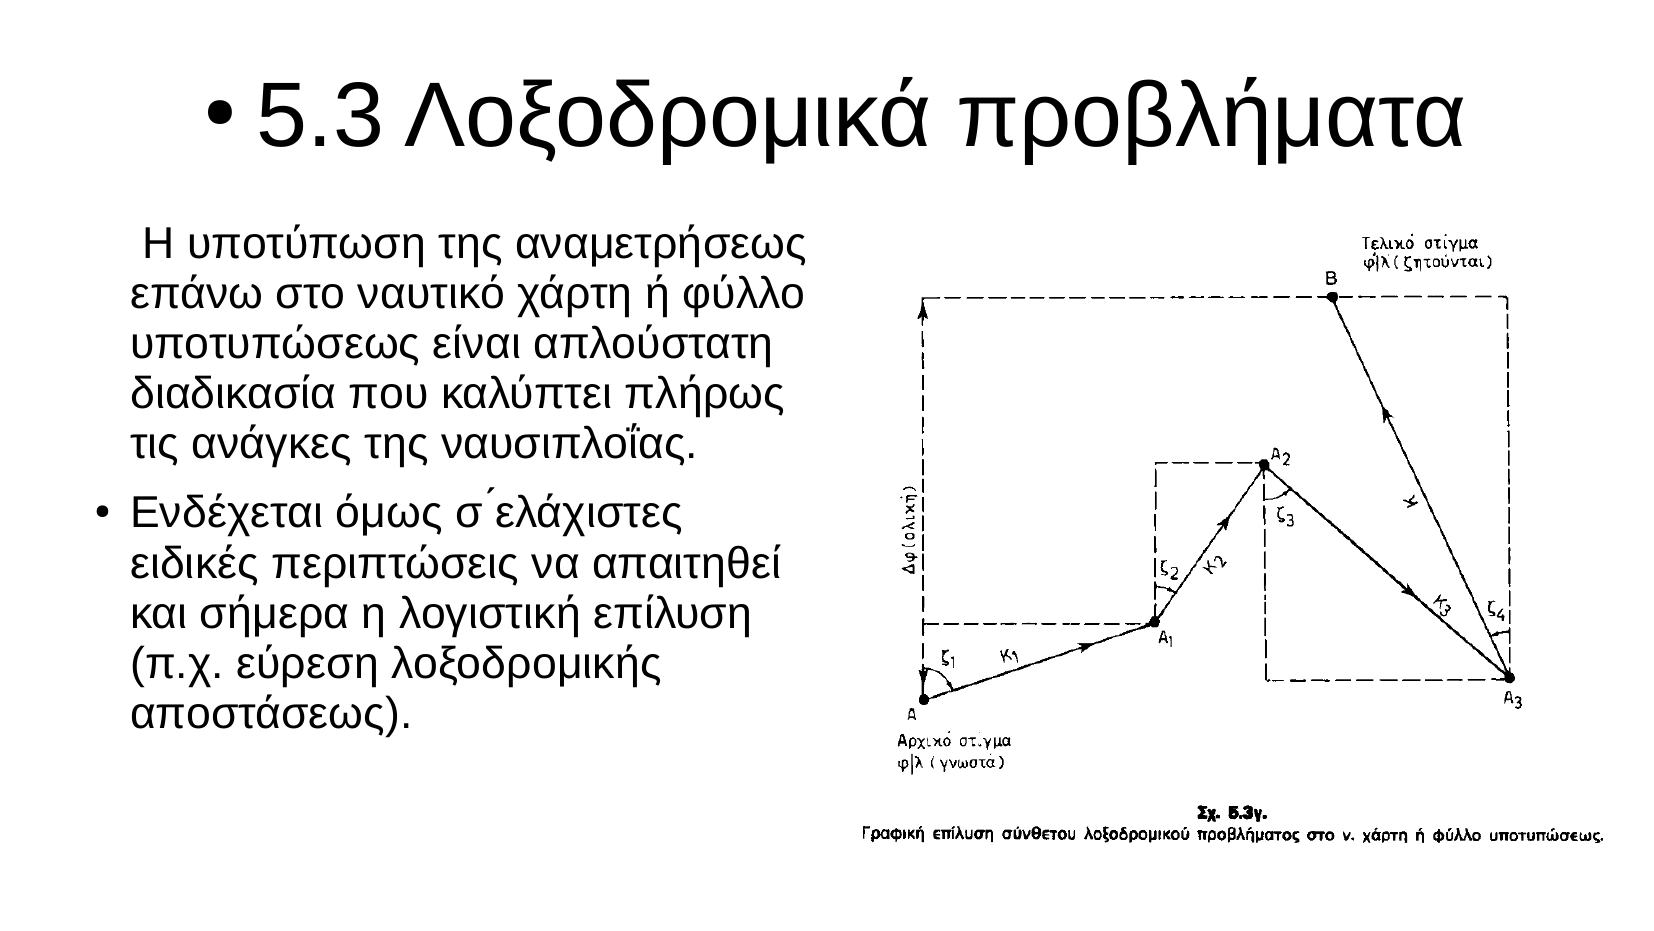

# 5.3 Λοξοδρομικά προβλήματα
 Η υποτύπωση της αναμετρήσεως επάνω στο ναυτικό χάρτη ή φύλλο υποτυπώσεως είναι απλούστατη διαδικασία που καλύπτει πλήρως τις ανάγκες της ναυσιπλοΐας.
Ενδέχεται όμως σ ́ελάχιστες ειδικές περιπτώσεις να απαιτηθεί και σήμερα η λογιστική επίλυση (π.χ. εύρεση λοξοδρομικής αποστάσεως).